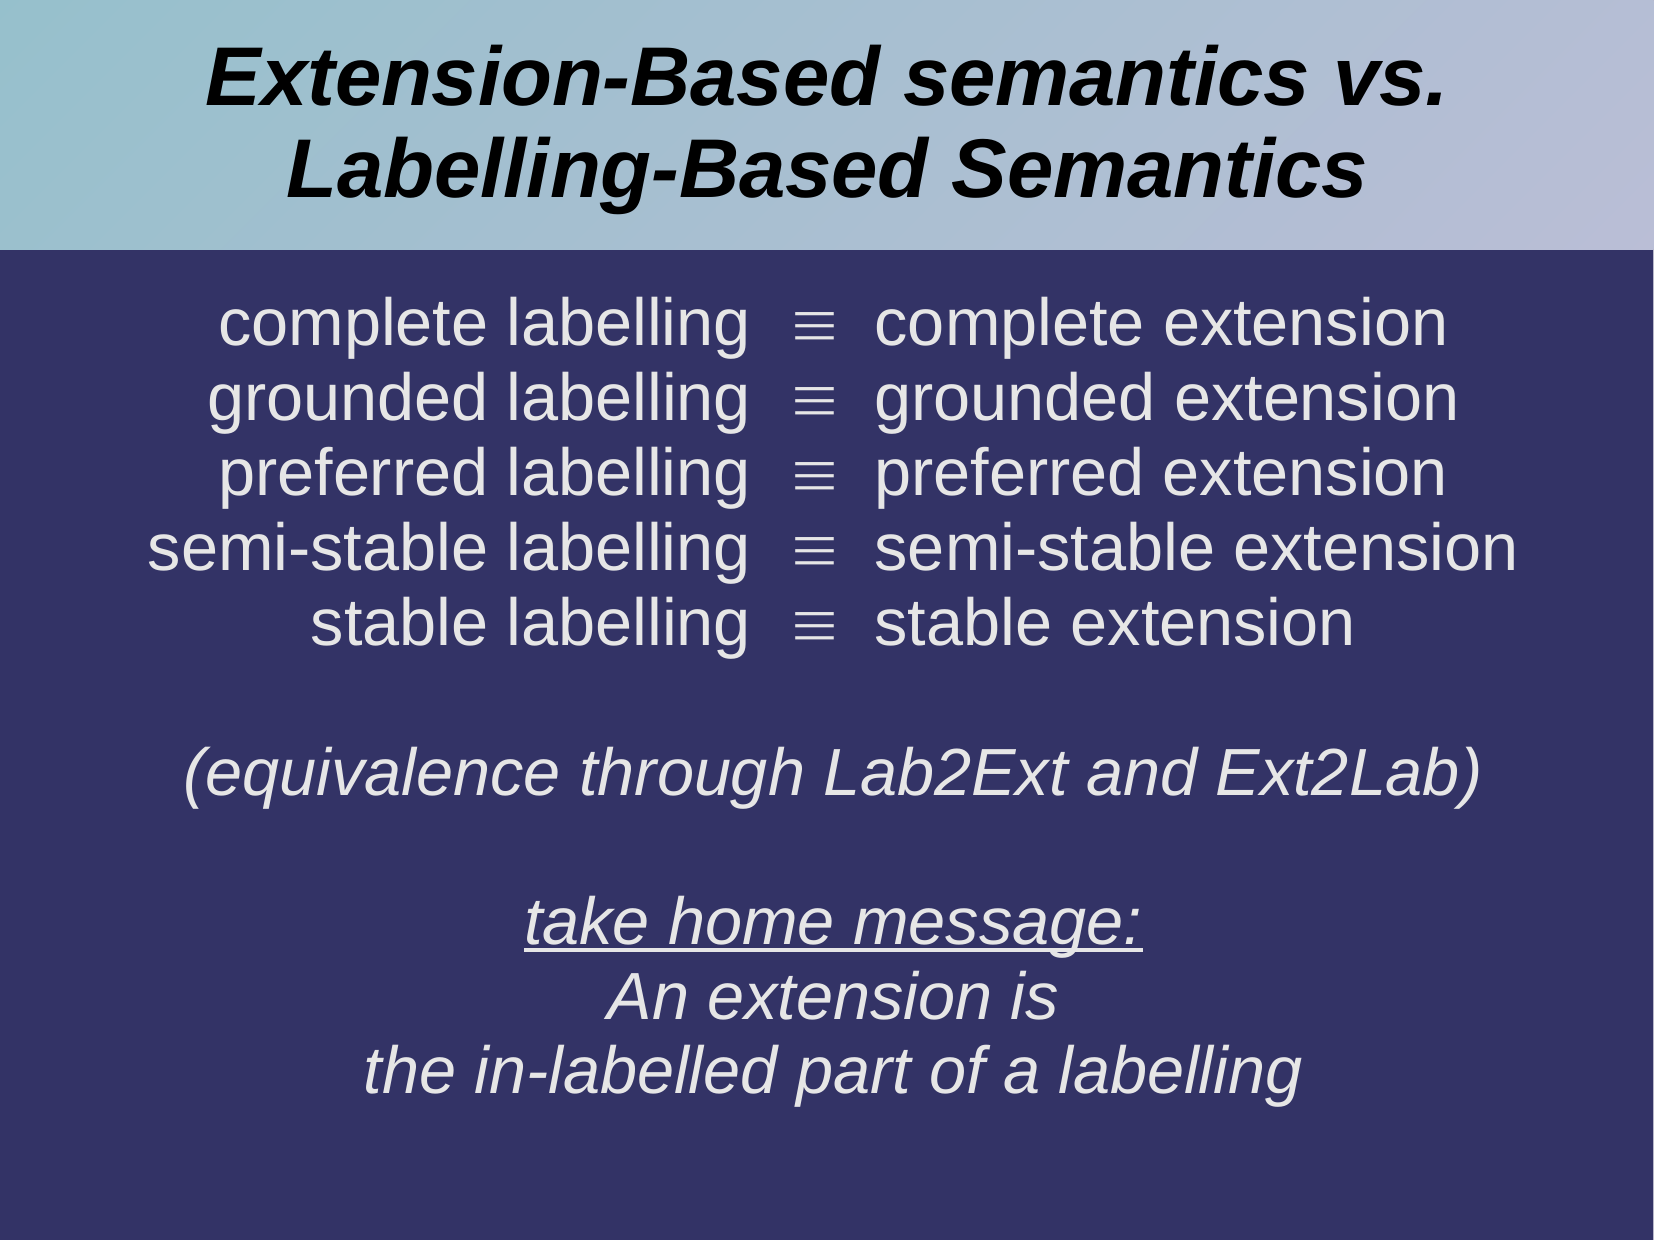

# Extension-Based semantics vs. Labelling-Based Semantics
complete labelling ≡ complete extension
grounded labelling ≡ grounded extension
preferred labelling ≡ preferred extension
semi-stable labelling ≡ semi-stable extension
stable labelling ≡ stable extension
(equivalence through Lab2Ext and Ext2Lab)
take home message:
An extension is
the in-labelled part of a labelling